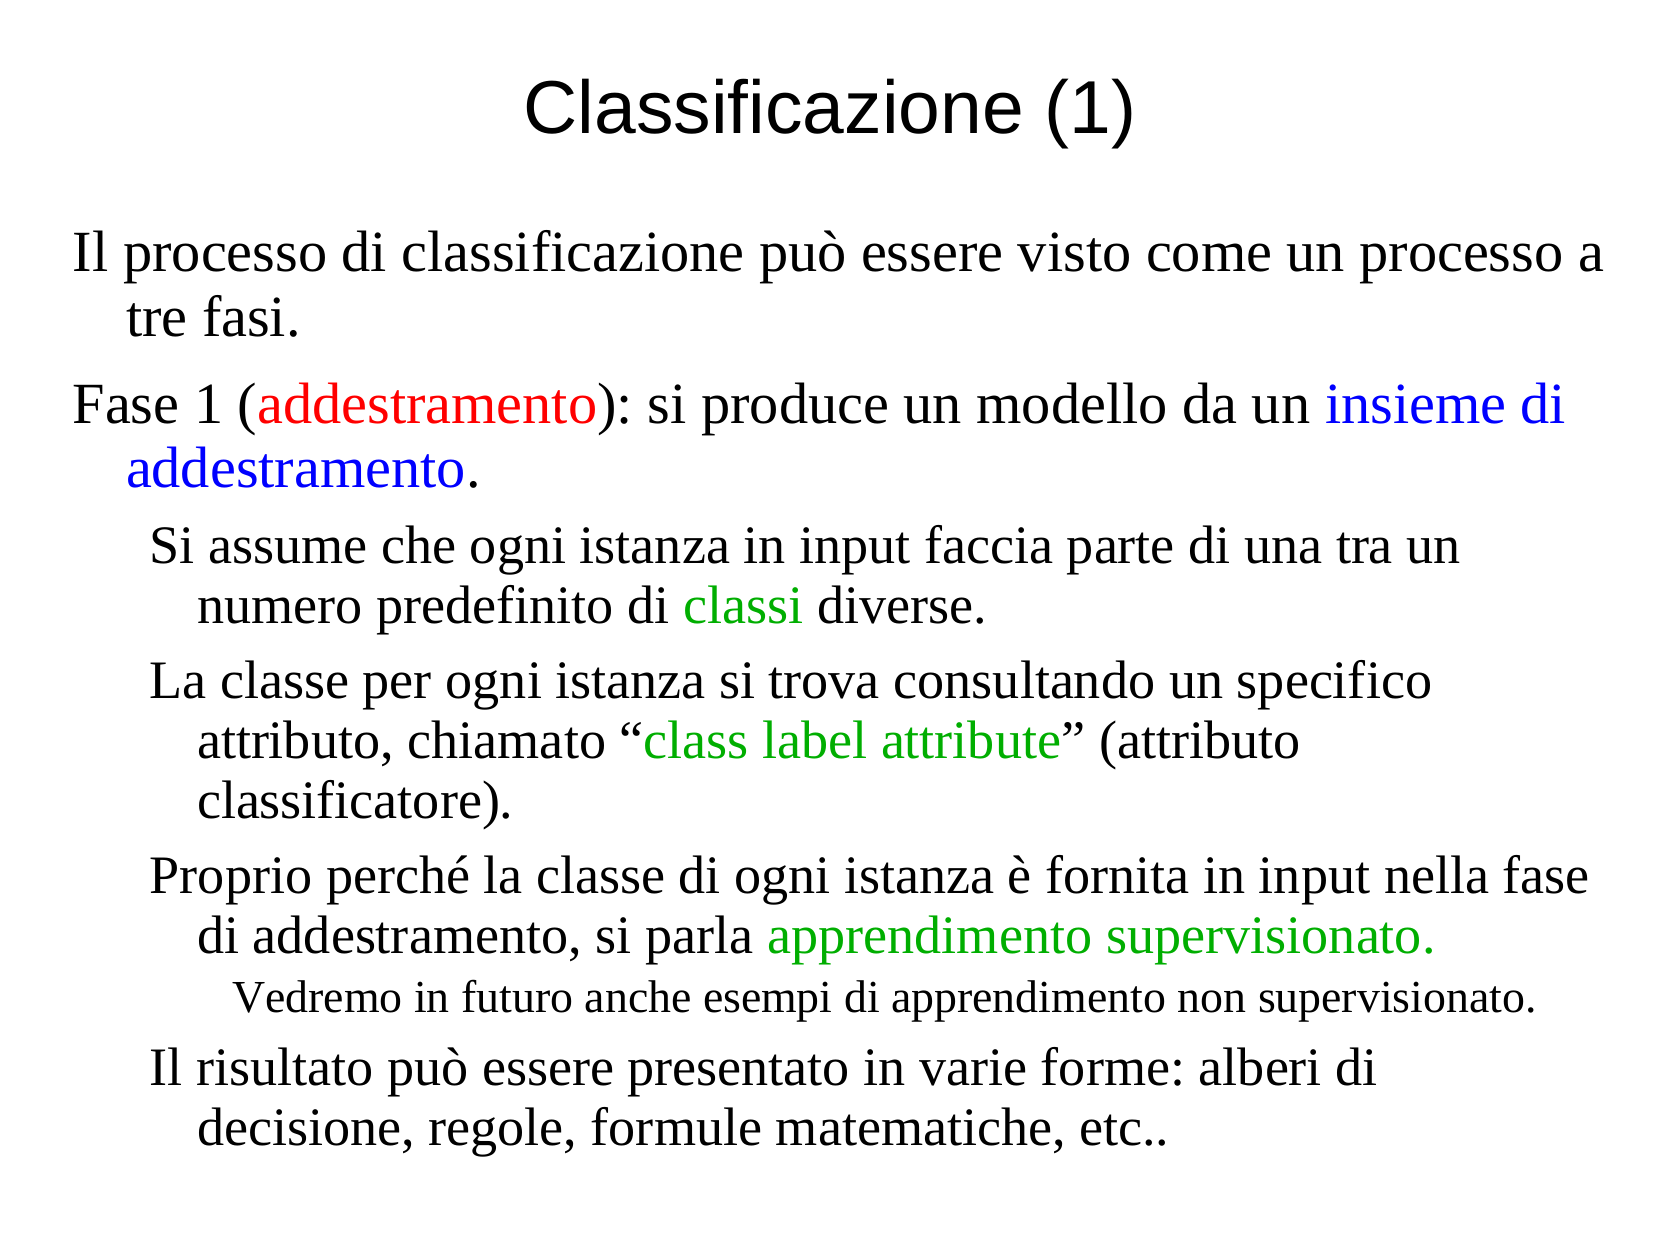

# Classificazione (1)
Il processo di classificazione può essere visto come un processo a tre fasi.
Fase 1 (addestramento): si produce un modello da un insieme di addestramento.
Si assume che ogni istanza in input faccia parte di una tra un numero predefinito di classi diverse.
La classe per ogni istanza si trova consultando un specifico attributo, chiamato “class label attribute” (attributo classificatore).
Proprio perché la classe di ogni istanza è fornita in input nella fase di addestramento, si parla apprendimento supervisionato.
Vedremo in futuro anche esempi di apprendimento non supervisionato.
Il risultato può essere presentato in varie forme: alberi di decisione, regole, formule matematiche, etc..